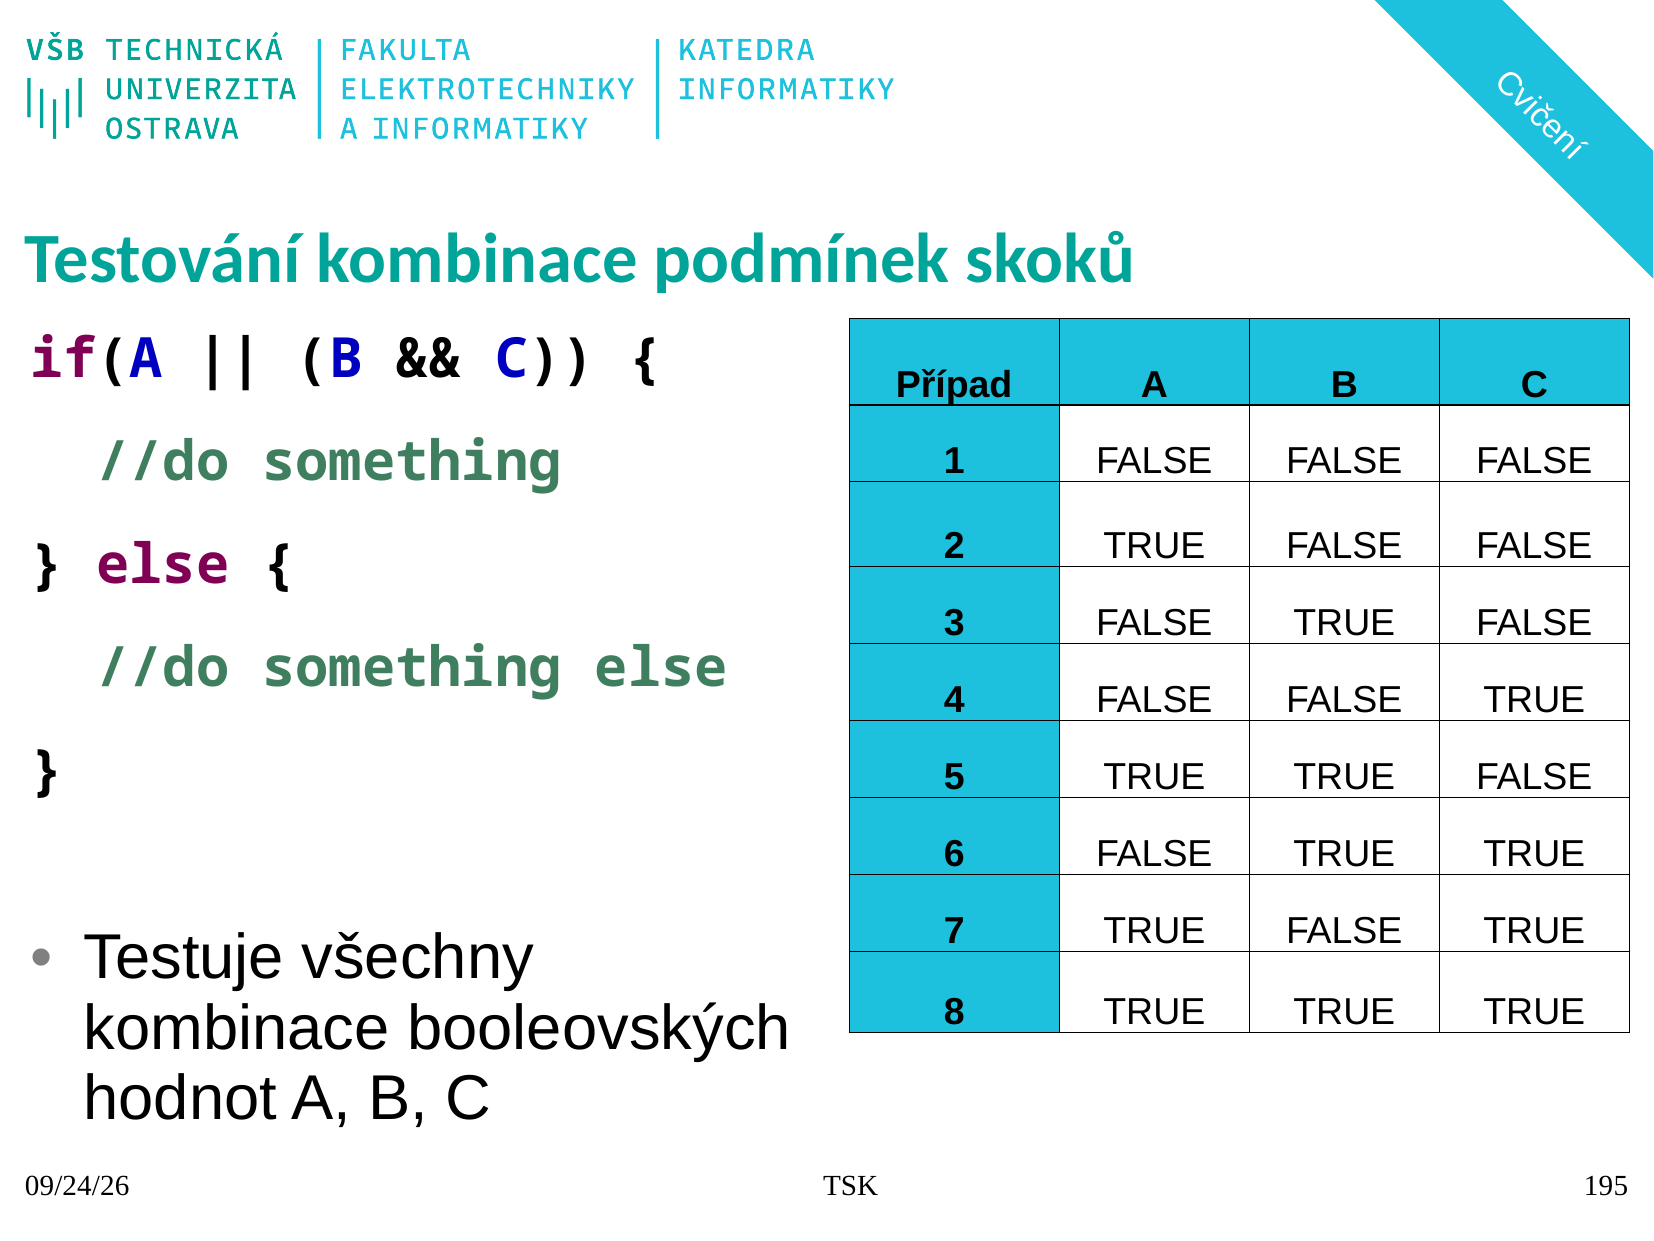

Cvičení
# Testování kombinace podmínek skoků
if(A || (B && C)) {
 //do something
} else {
 //do something else
}
Testuje všechny kombinace booleovských hodnot A, B, C
| Případ | A | B | C |
| --- | --- | --- | --- |
| 1 | FALSE | FALSE | FALSE |
| 2 | TRUE | FALSE | FALSE |
| 3 | FALSE | TRUE | FALSE |
| 4 | FALSE | FALSE | TRUE |
| 5 | TRUE | TRUE | FALSE |
| 6 | FALSE | TRUE | TRUE |
| 7 | TRUE | FALSE | TRUE |
| 8 | TRUE | TRUE | TRUE |
TSK
195